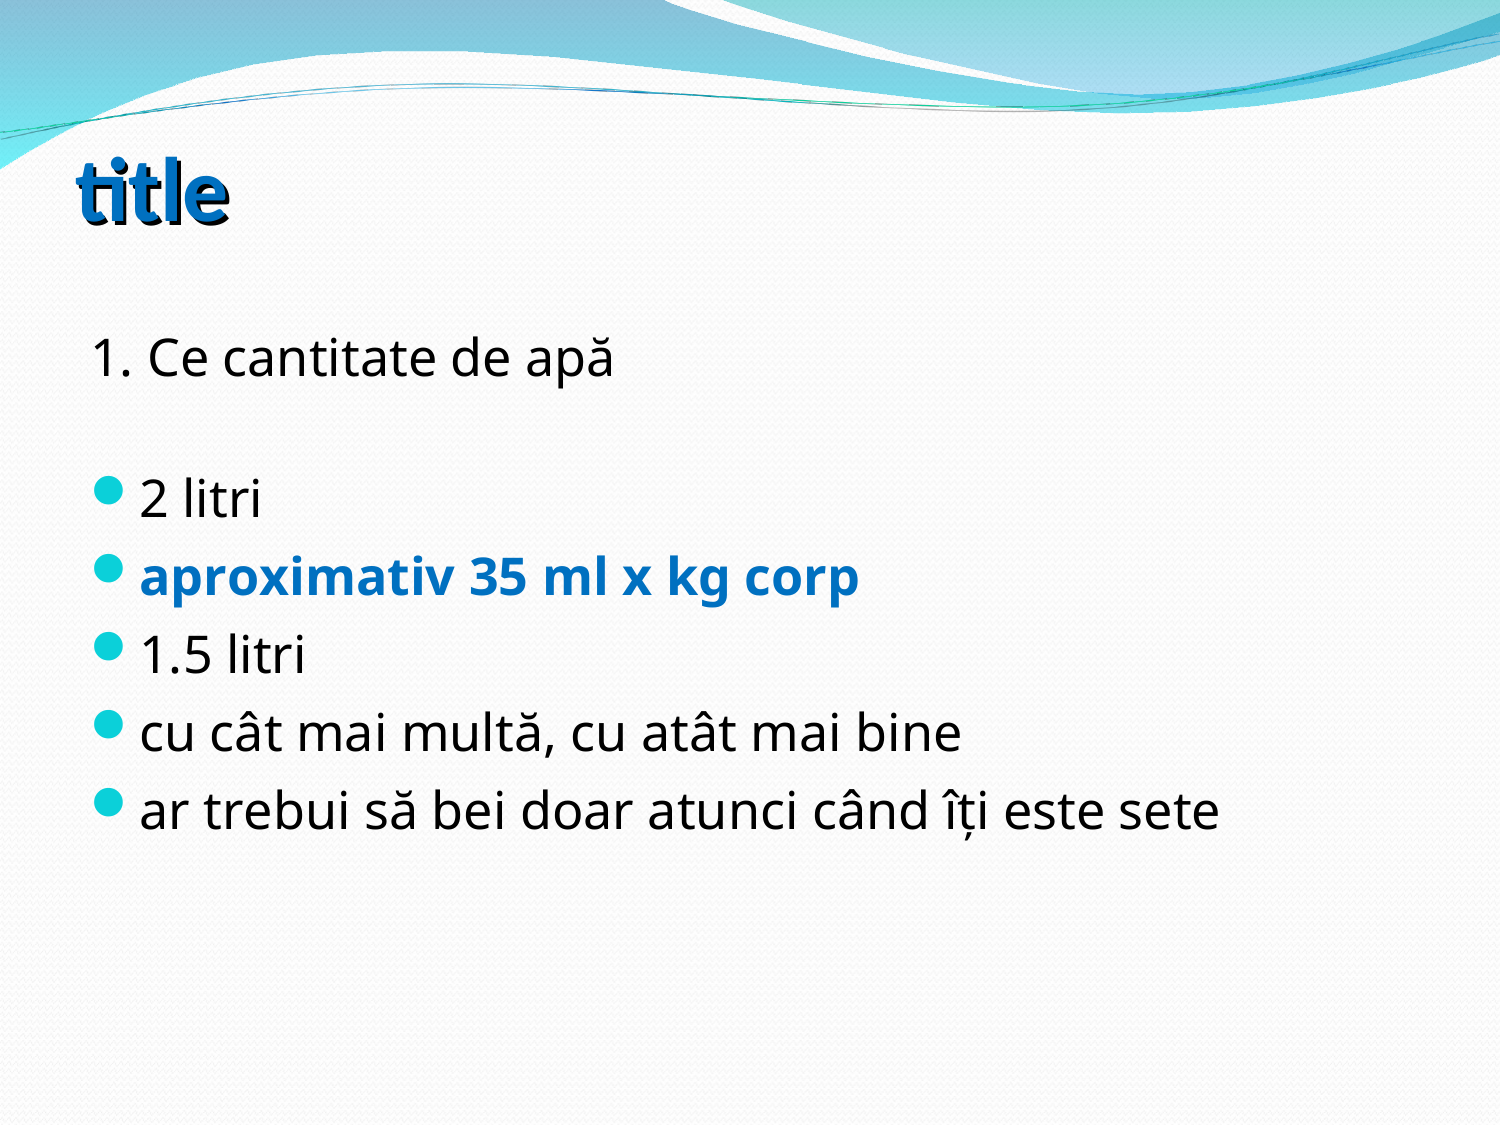

title
# 1. Ce cantitate de apă
2 litri
aproximativ 35 ml x kg corp
1.5 litri
cu cât mai multă, cu atât mai bine
ar trebui să bei doar atunci când îți este sete